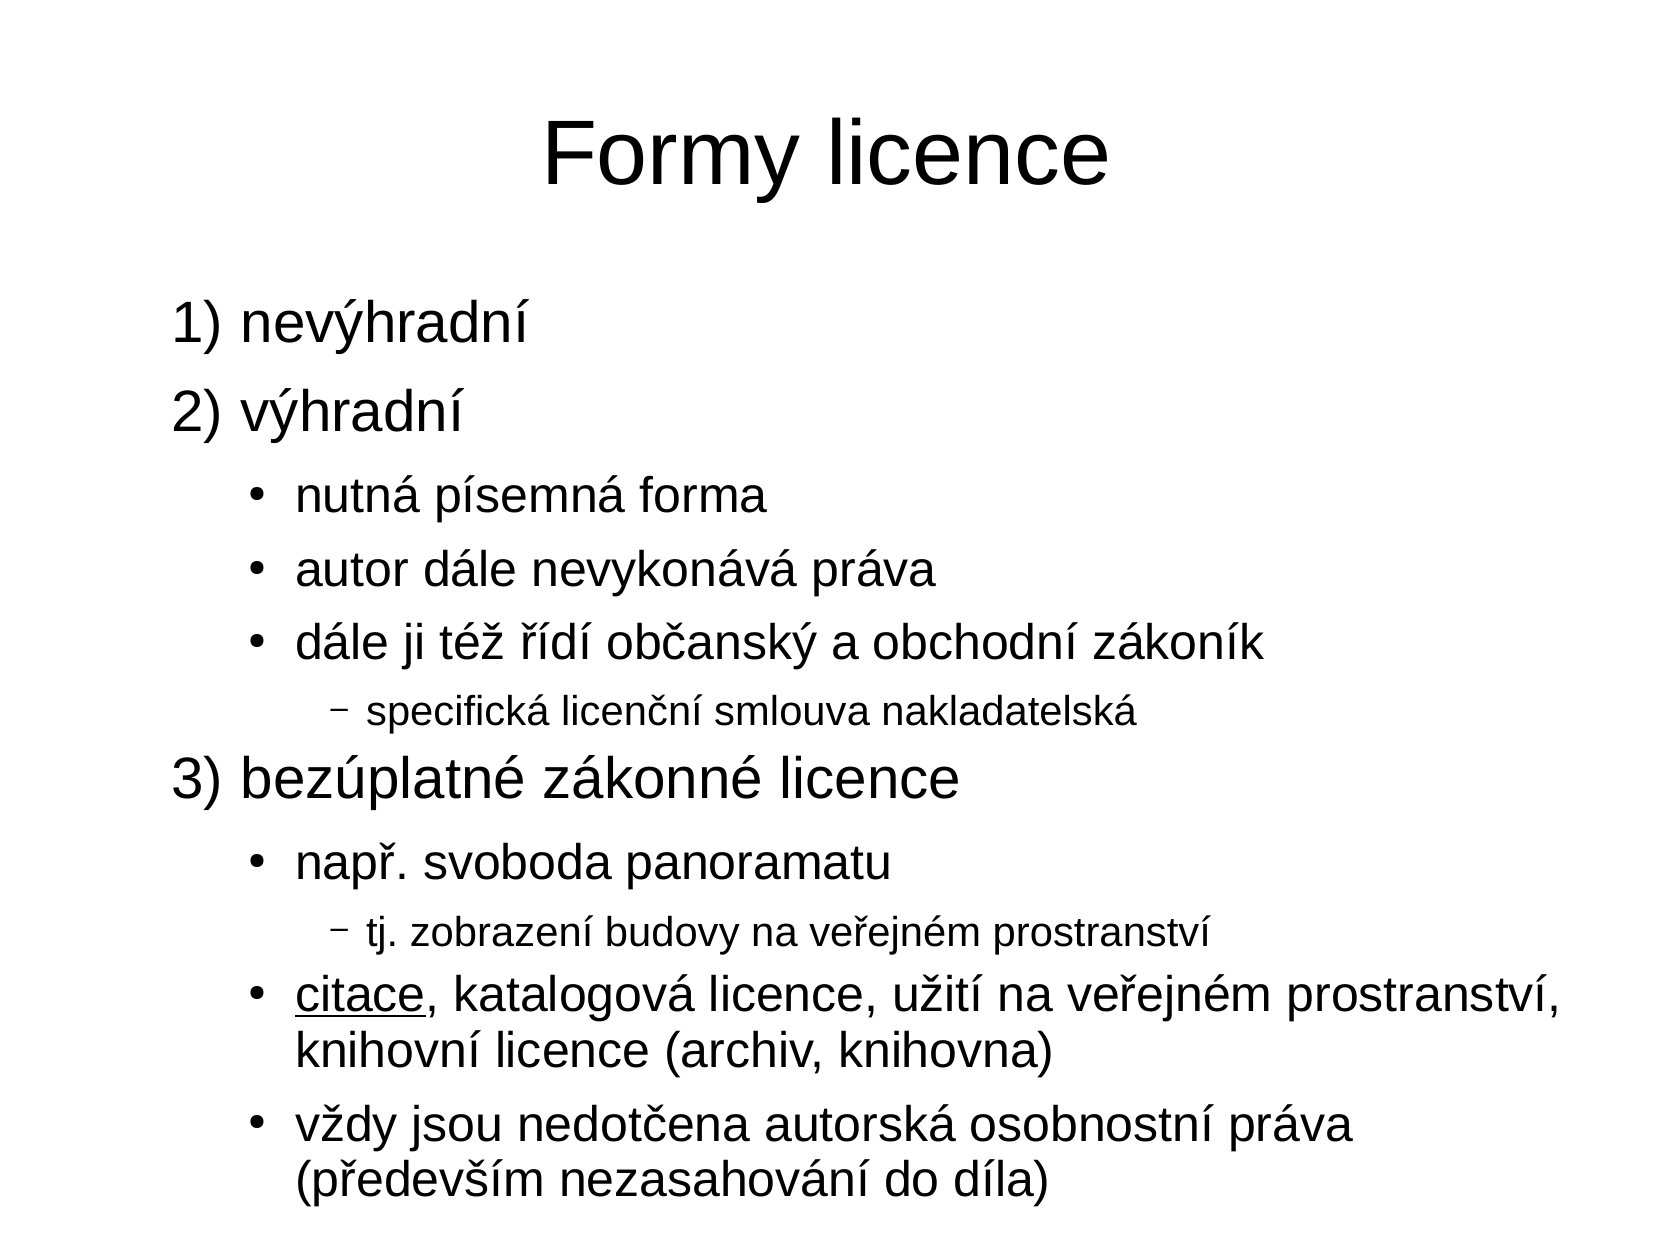

# Formy licence
 nevýhradní
 výhradní
nutná písemná forma
autor dále nevykonává práva
dále ji též řídí občanský a obchodní zákoník
specifická licenční smlouva nakladatelská
 bezúplatné zákonné licence
např. svoboda panoramatu
tj. zobrazení budovy na veřejném prostranství
citace, katalogová licence, užití na veřejném prostranství, knihovní licence (archiv, knihovna)
vždy jsou nedotčena autorská osobnostní práva (především nezasahování do díla)